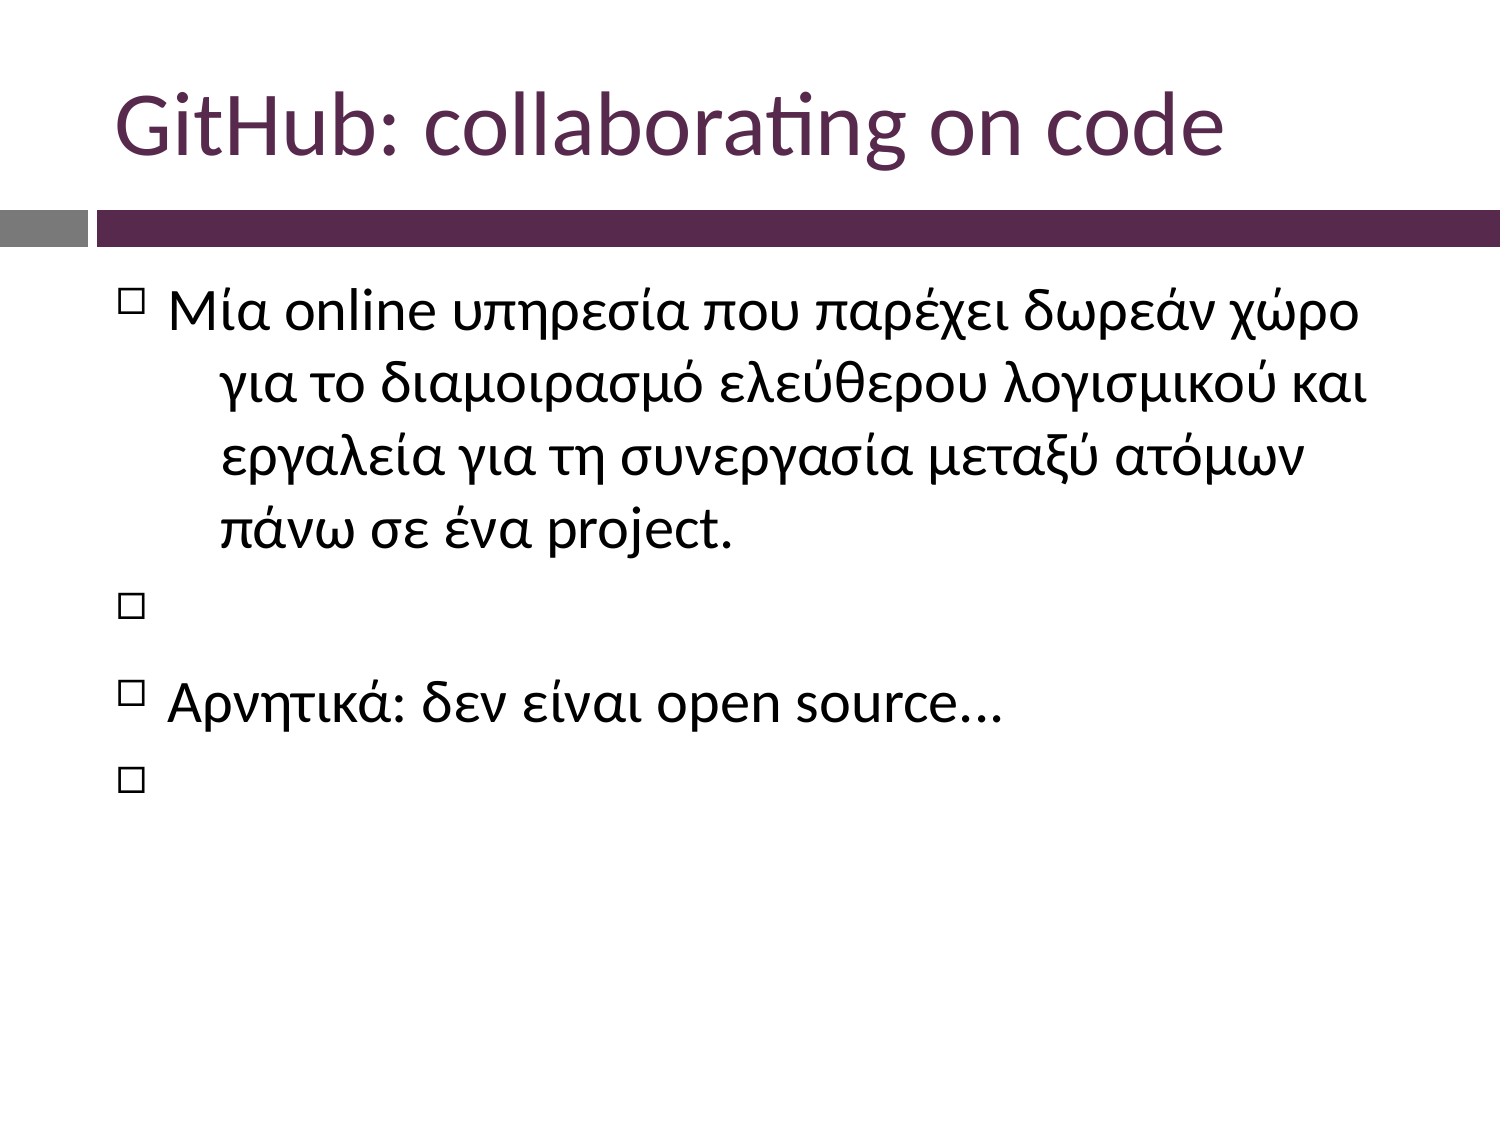

GitHub: collaborating on code
# Μία online υπηρεσία που παρέχει δωρεάν χώρο για το διαμοιρασμό ελεύθερου λογισμικού και εργαλεία για τη συνεργασία μεταξύ ατόμων πάνω σε ένα project.
Αρνητικά: δεν είναι open source...